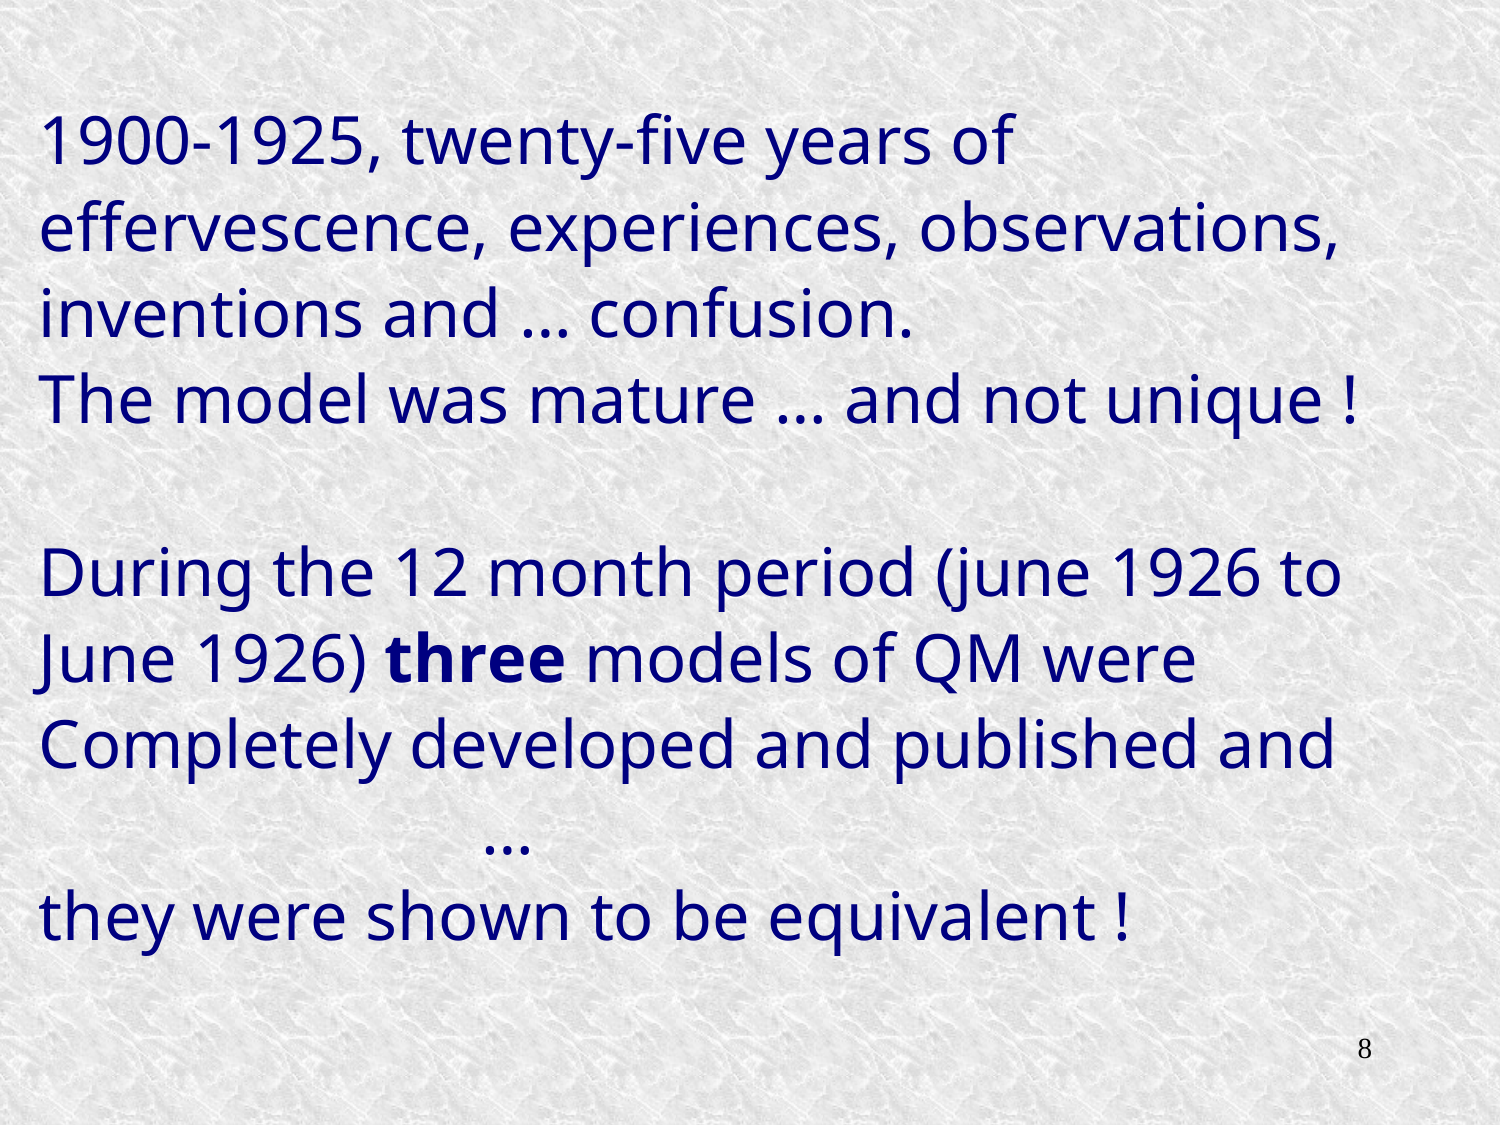

1900-1925, twenty-five years of
effervescence, experiences, observations,
inventions and … confusion.
The model was mature … and not unique !
During the 12 month period (june 1926 to
June 1926) three models of QM were
Completely developed and published and
						…
they were shown to be equivalent !
8